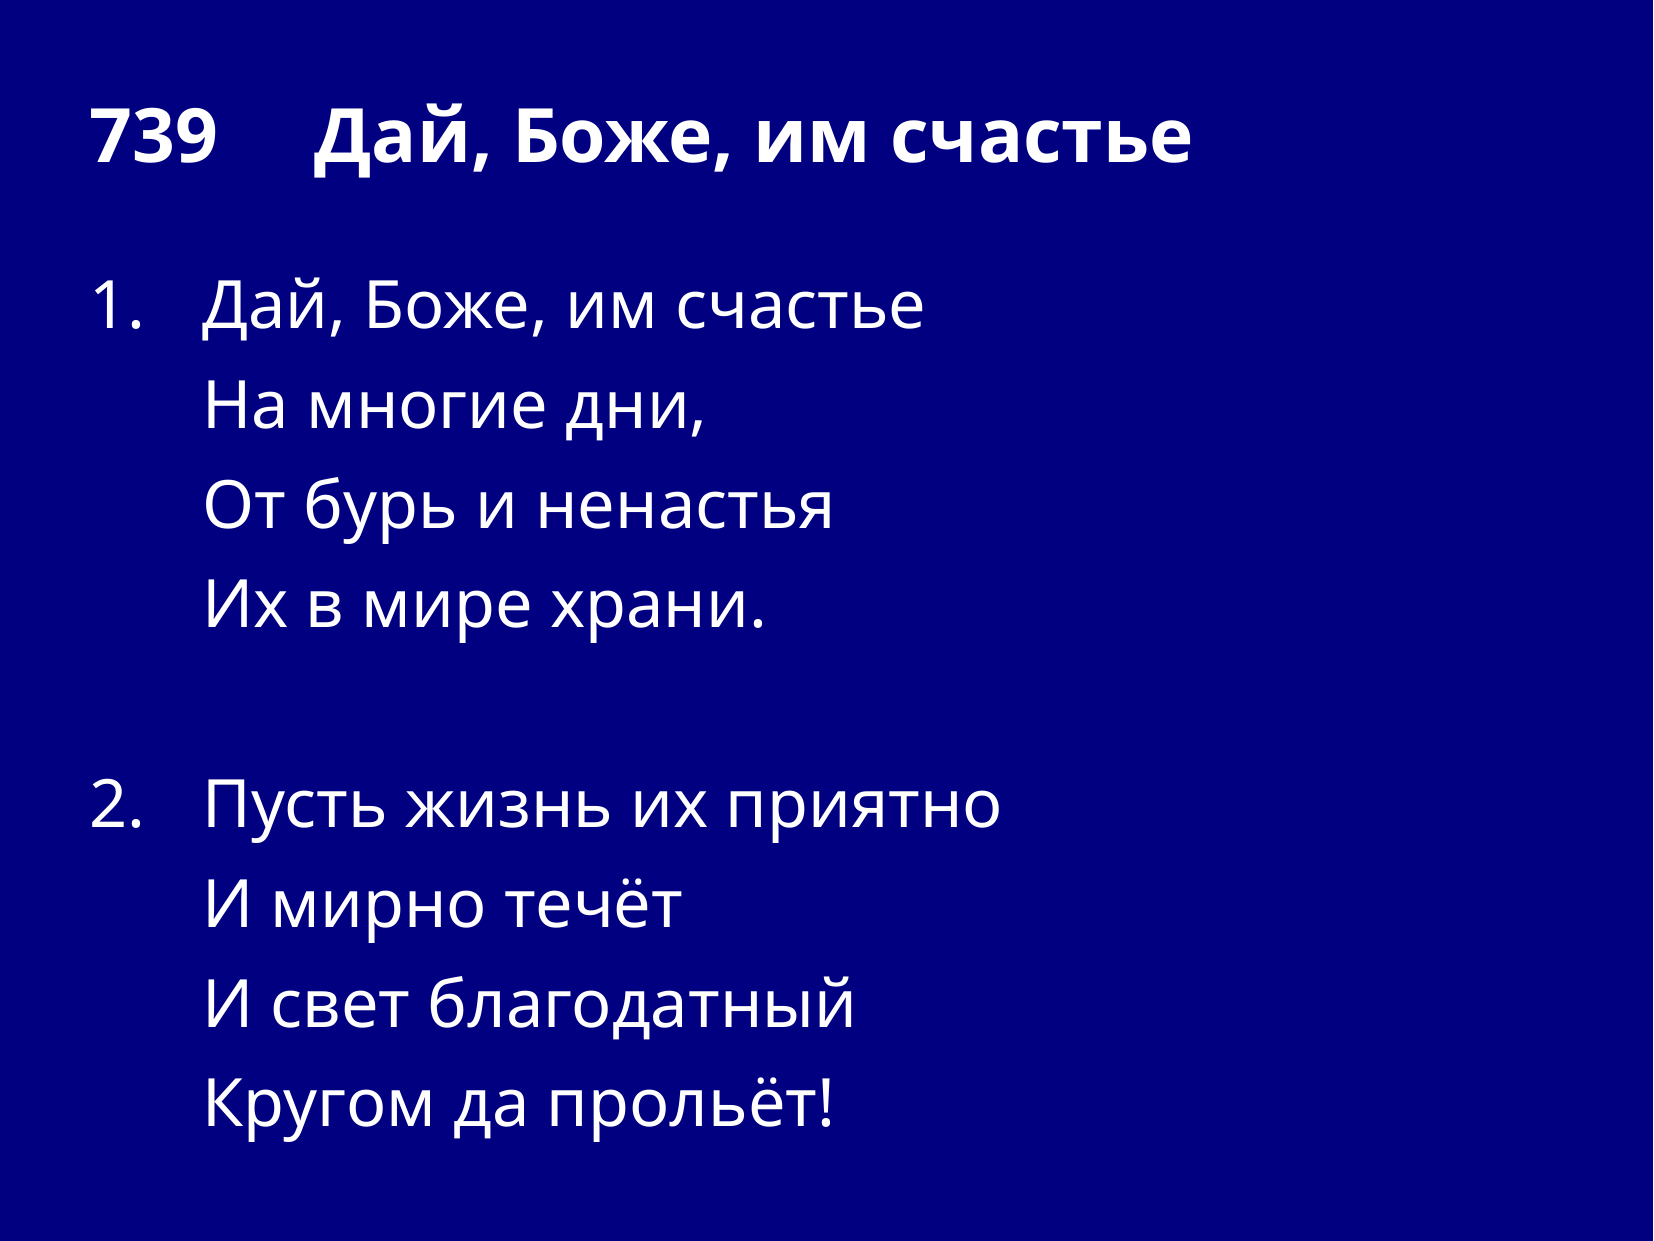

739	Дай, Боже, им счастье
1.	Дай, Боже, им счастье
	На многие дни,
	От бурь и ненастья
	Их в мире храни.
2.	Пусть жизнь их приятно
	И мирно течёт
	И свет благодатный
	Кругом да прольёт!